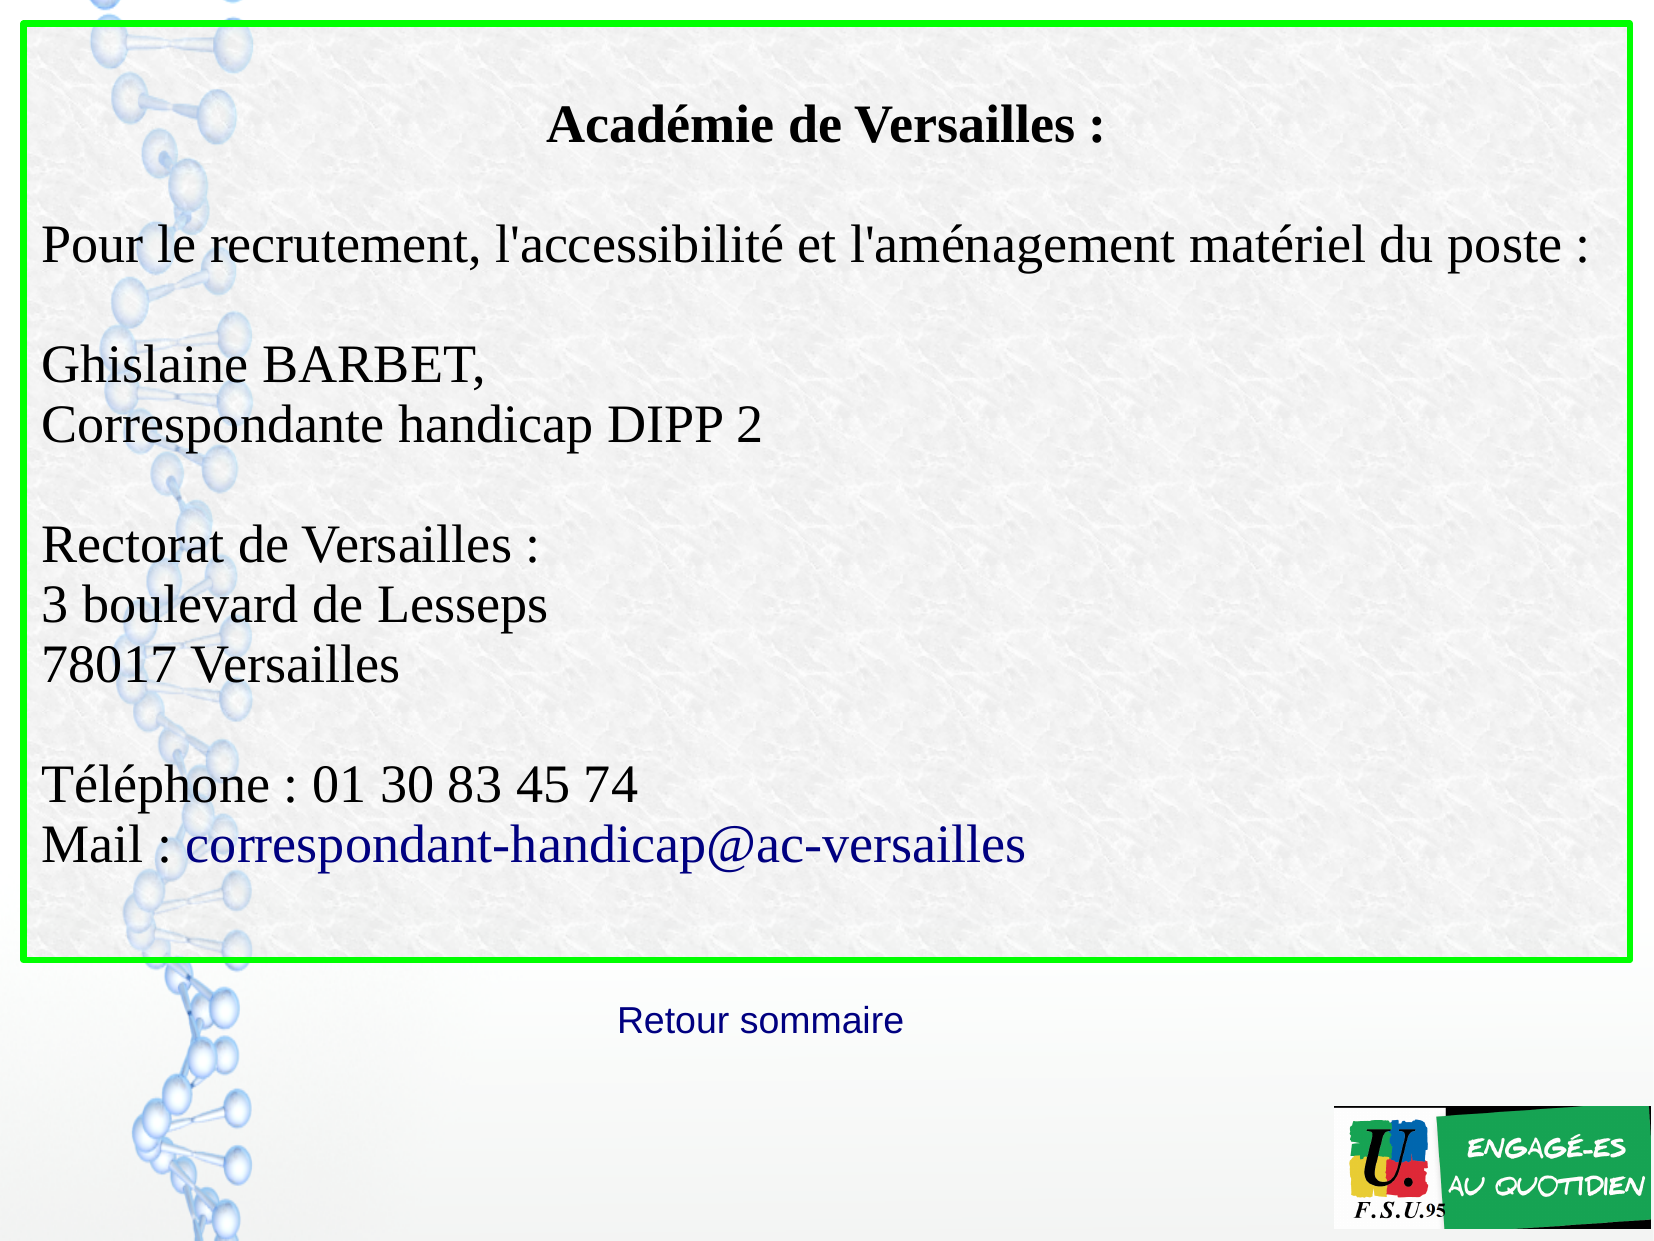

Académie de Versailles :
Pour le recrutement, l'accessibilité et l'aménagement matériel du poste :
Ghislaine BARBET,
Correspondante handicap DIPP 2
Rectorat de Versailles :
3 boulevard de Lesseps
78017 Versailles
Téléphone : 01 30 83 45 74
Mail : correspondant-handicap@ac-versailles
Retour sommaire